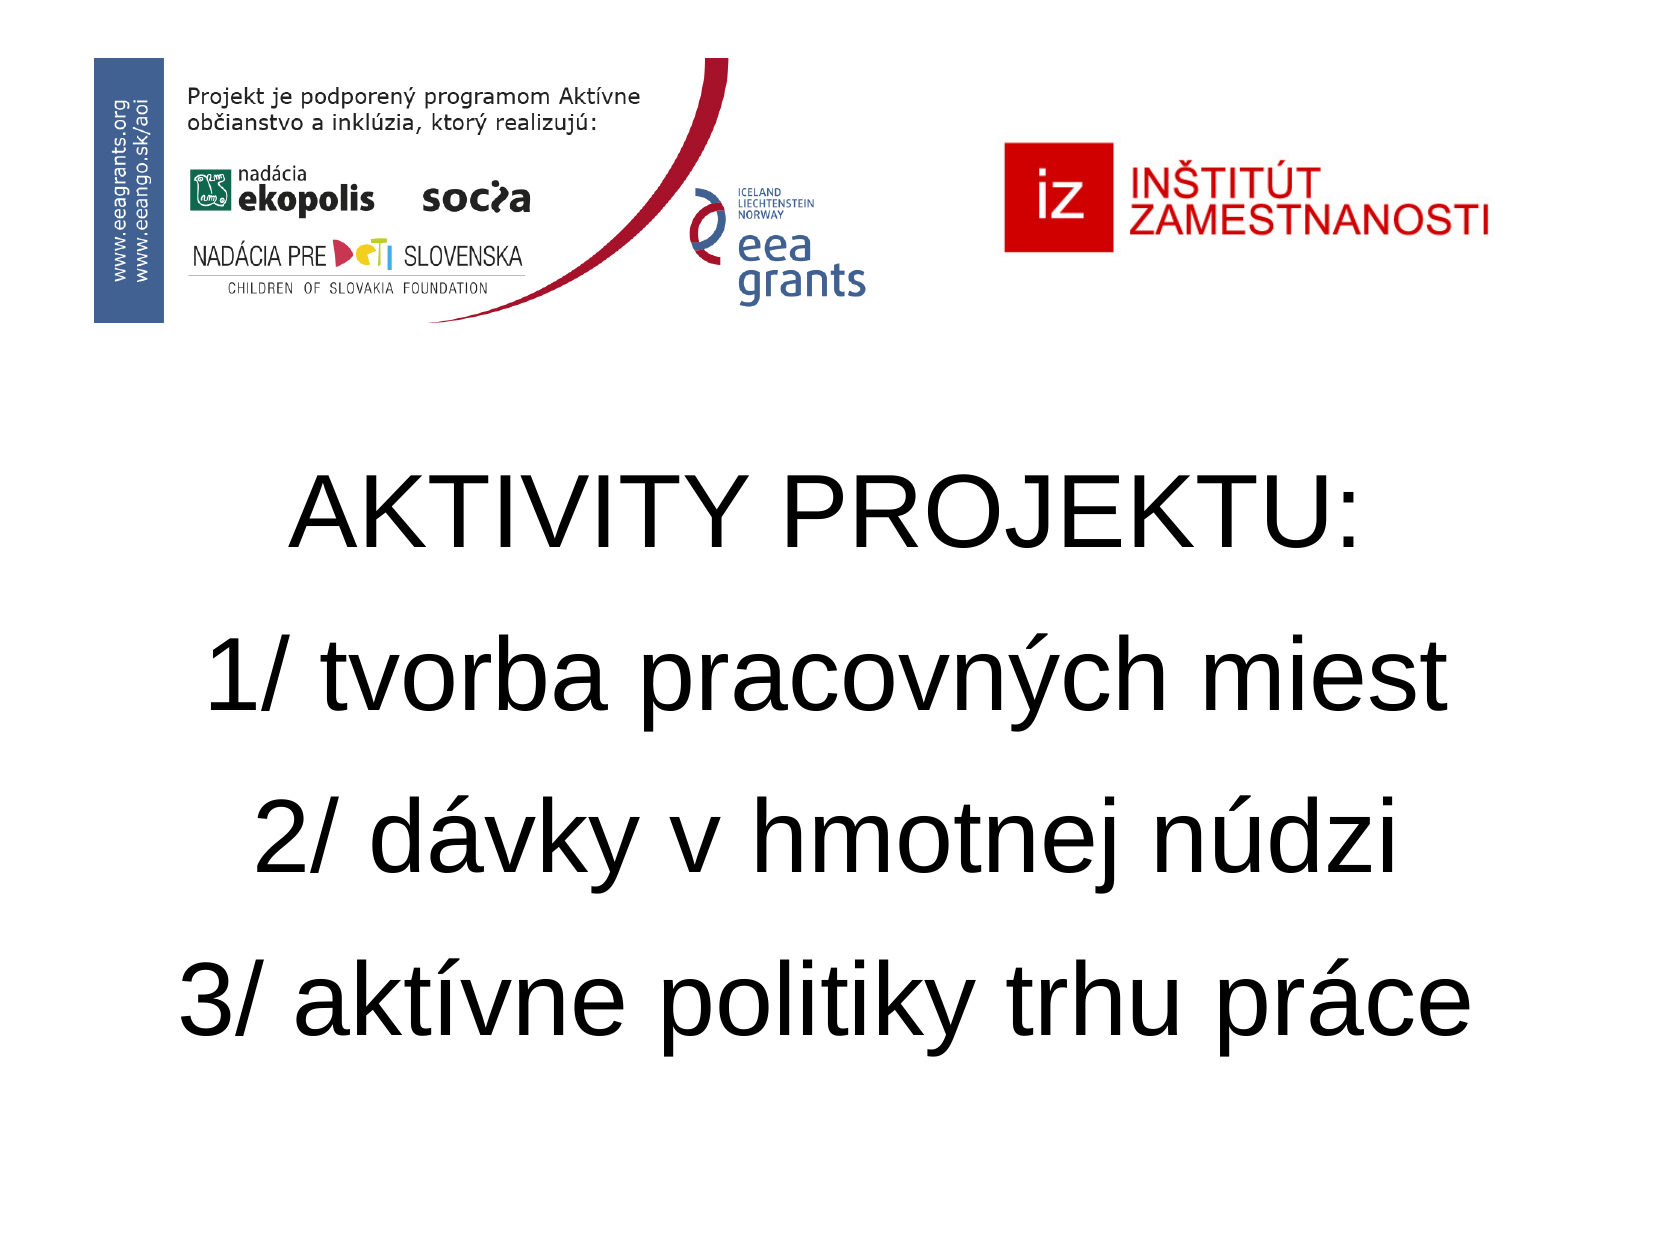

# AKTIVITY PROJEKTU:
1/ tvorba pracovných miest
2/ dávky v hmotnej núdzi
3/ aktívne politiky trhu práce